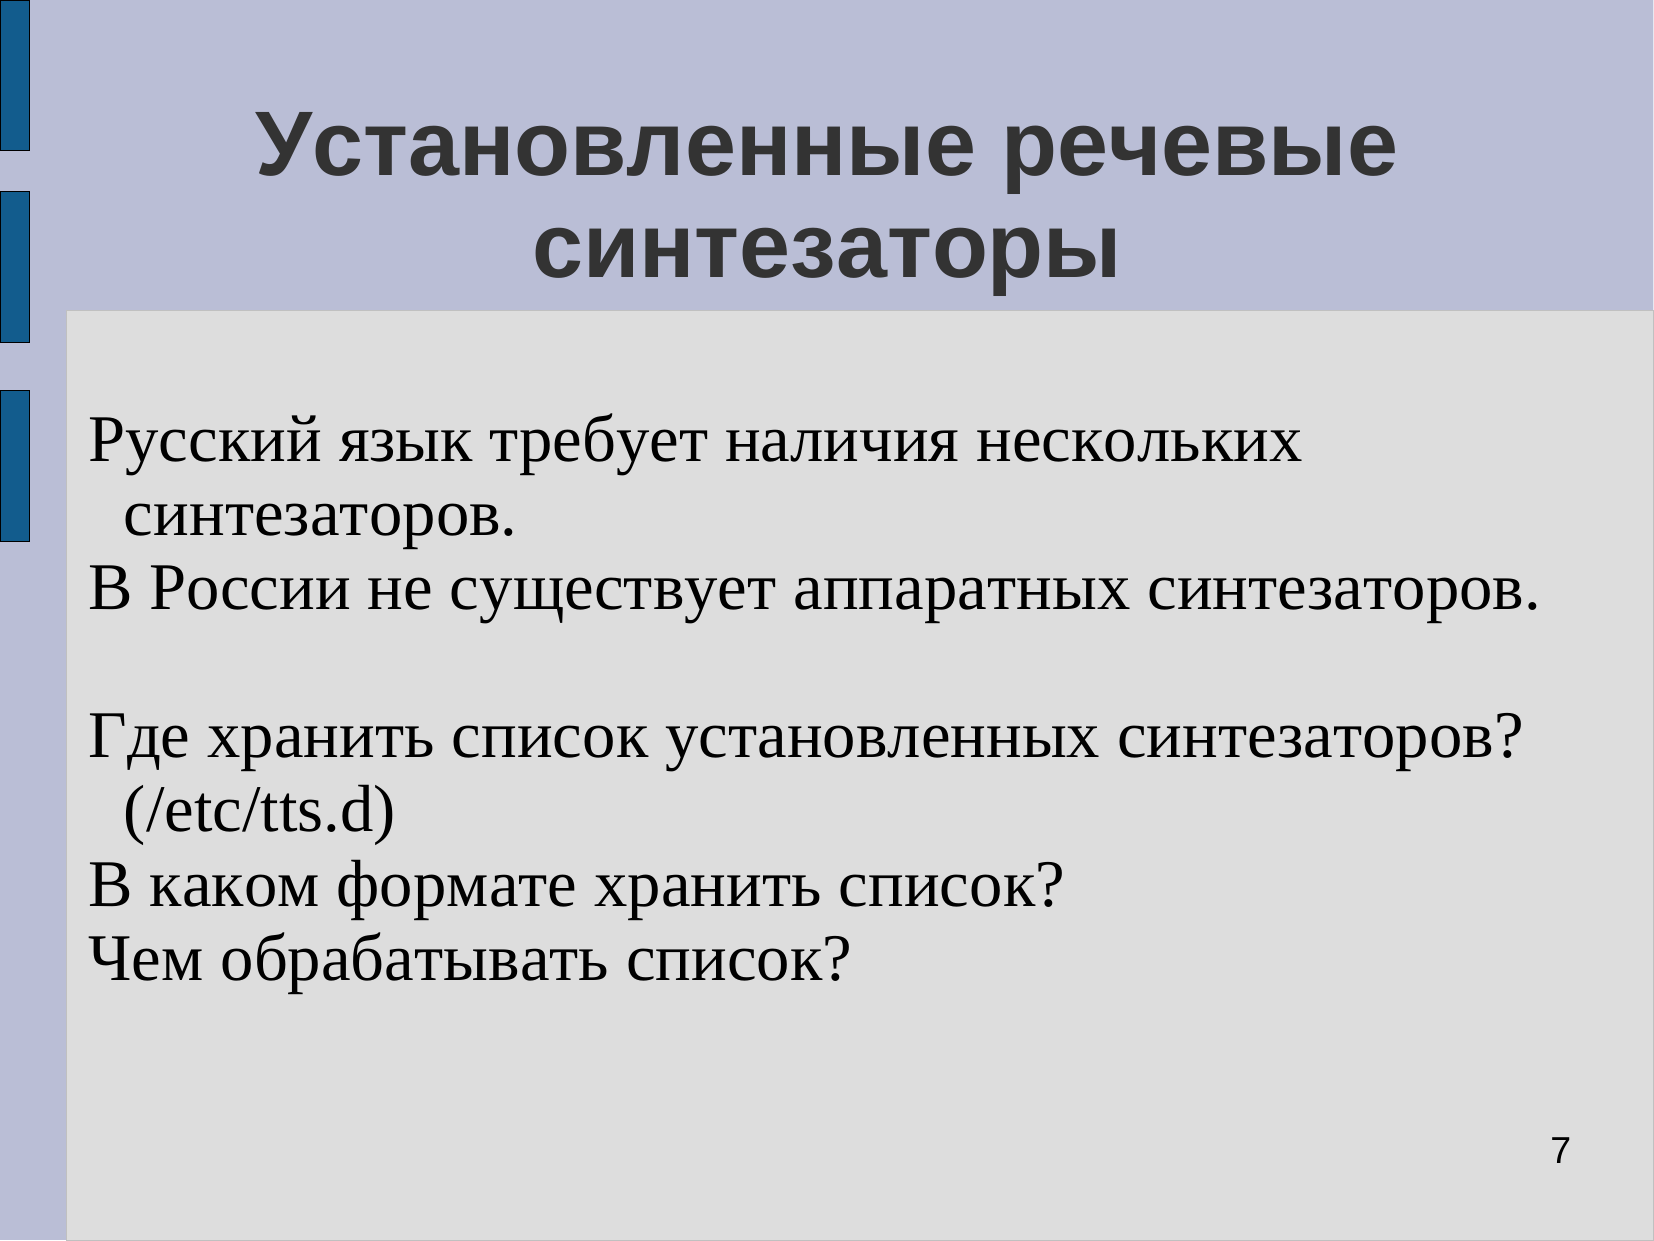

# Установленные речевые синтезаторы
Русский язык требует наличия нескольких синтезаторов.
В России не существует аппаратных синтезаторов.
Где хранить список установленных синтезаторов? (/etc/tts.d)
В каком формате хранить список?
Чем обрабатывать список?
7